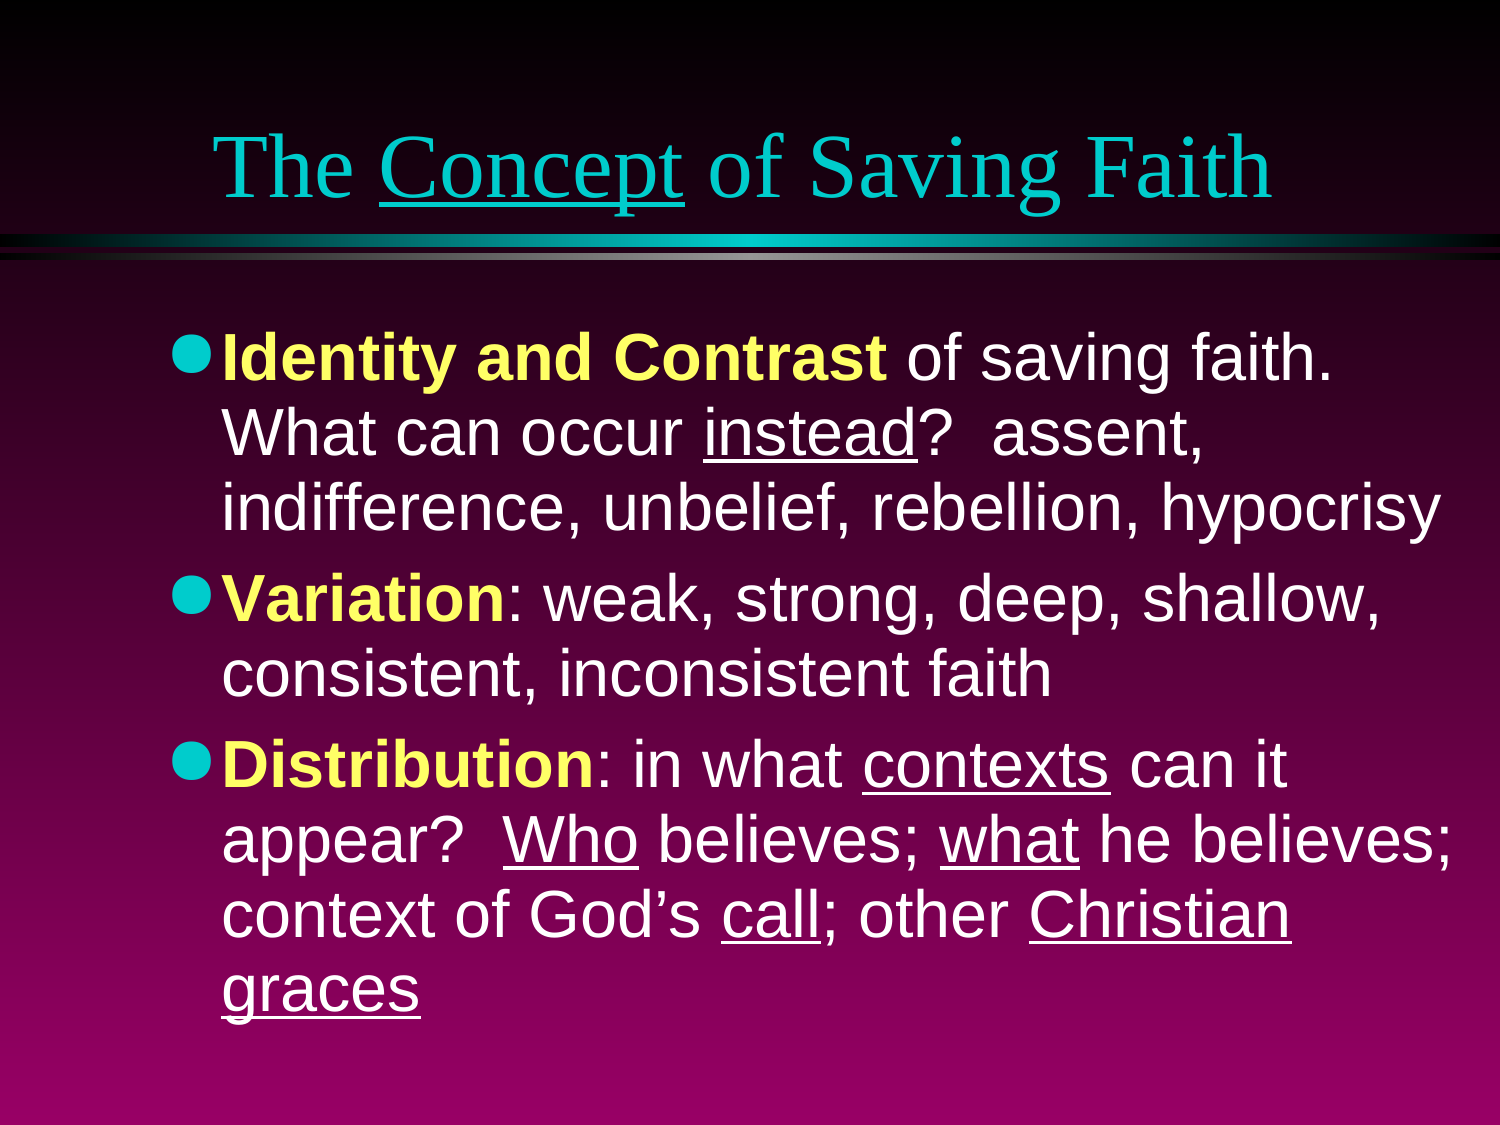

# The Concept of Saving Faith
Identity and Contrast of saving faith. What can occur instead? assent, indifference, unbelief, rebellion, hypocrisy
Variation: weak, strong, deep, shallow, consistent, inconsistent faith
Distribution: in what contexts can it appear? Who believes; what he believes; context of God’s call; other Christian graces